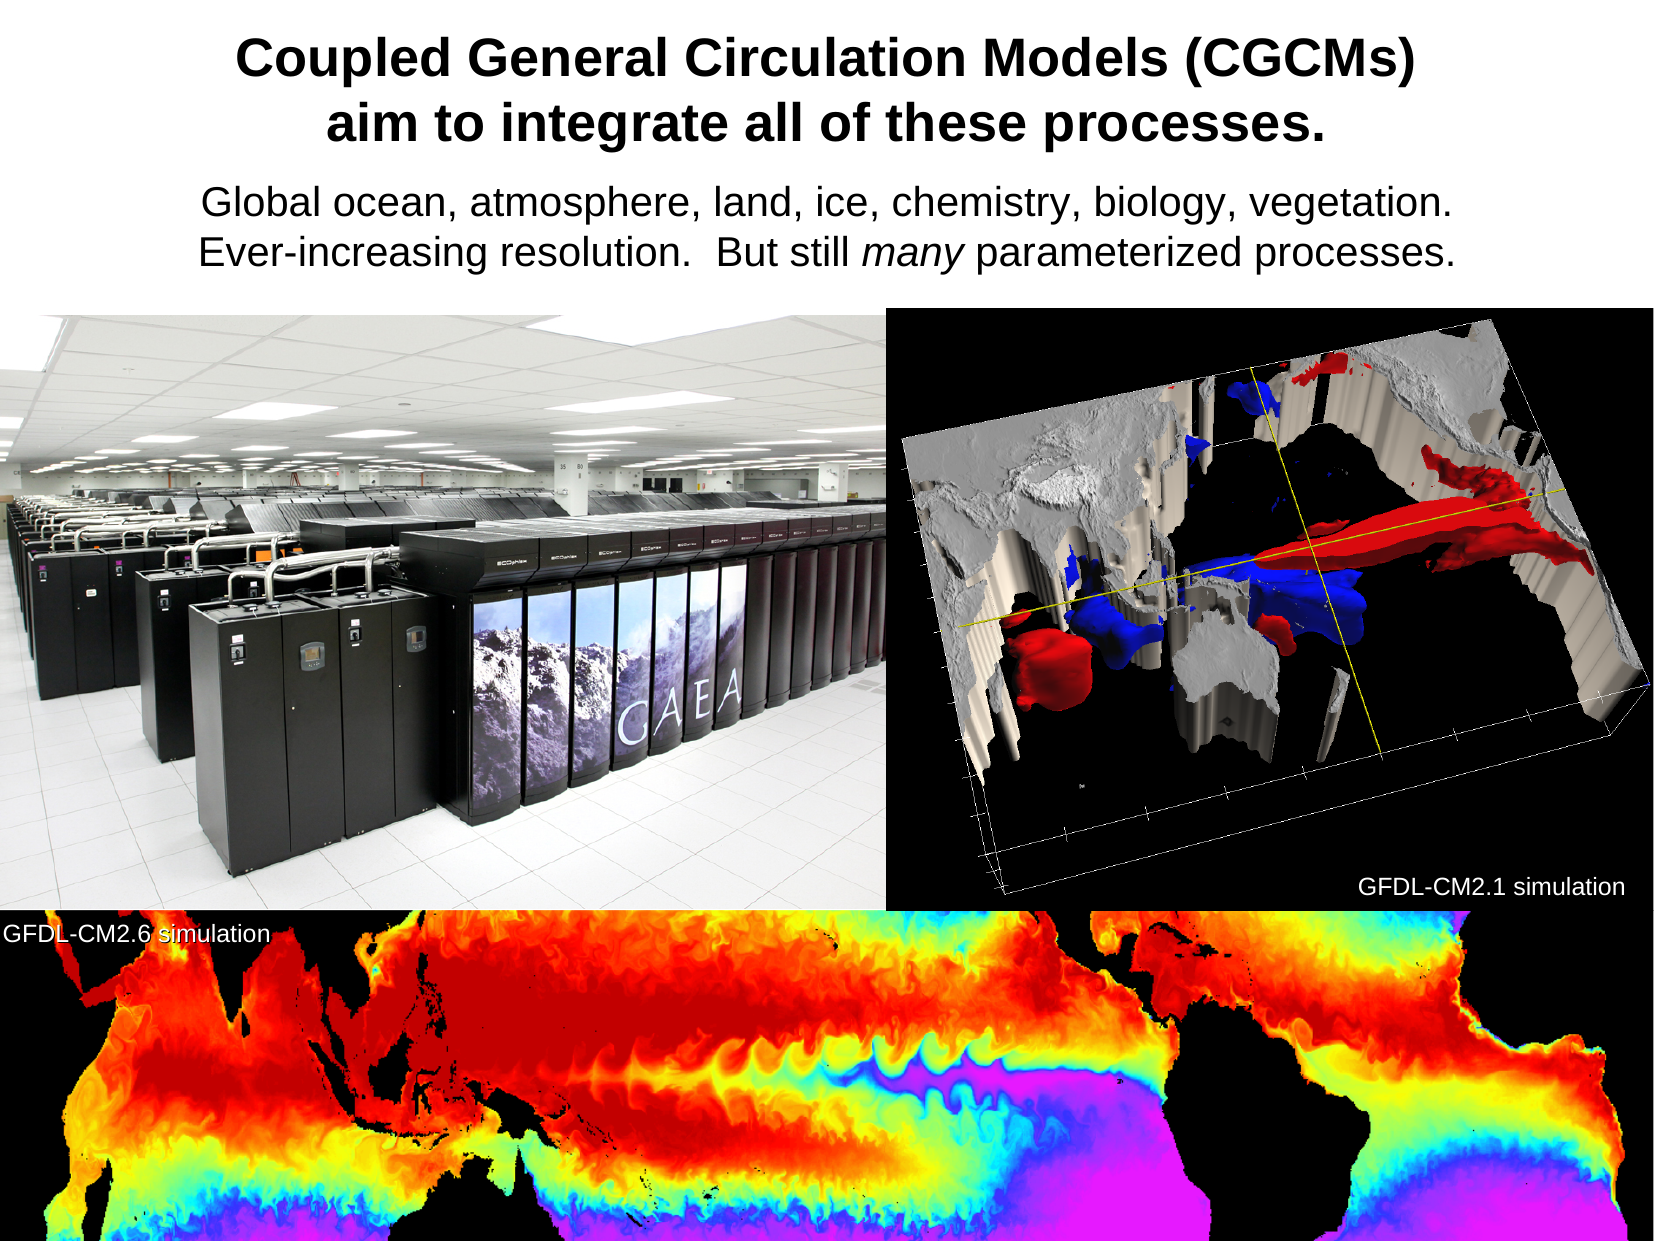

Coupled General Circulation Models (CGCMs)
aim to integrate all of these processes.
Global ocean, atmosphere, land, ice, chemistry, biology, vegetation.
Ever-increasing resolution. But still many parameterized processes.
GFDL-CM2.1 simulation
GFDL-CM2.6 simulation